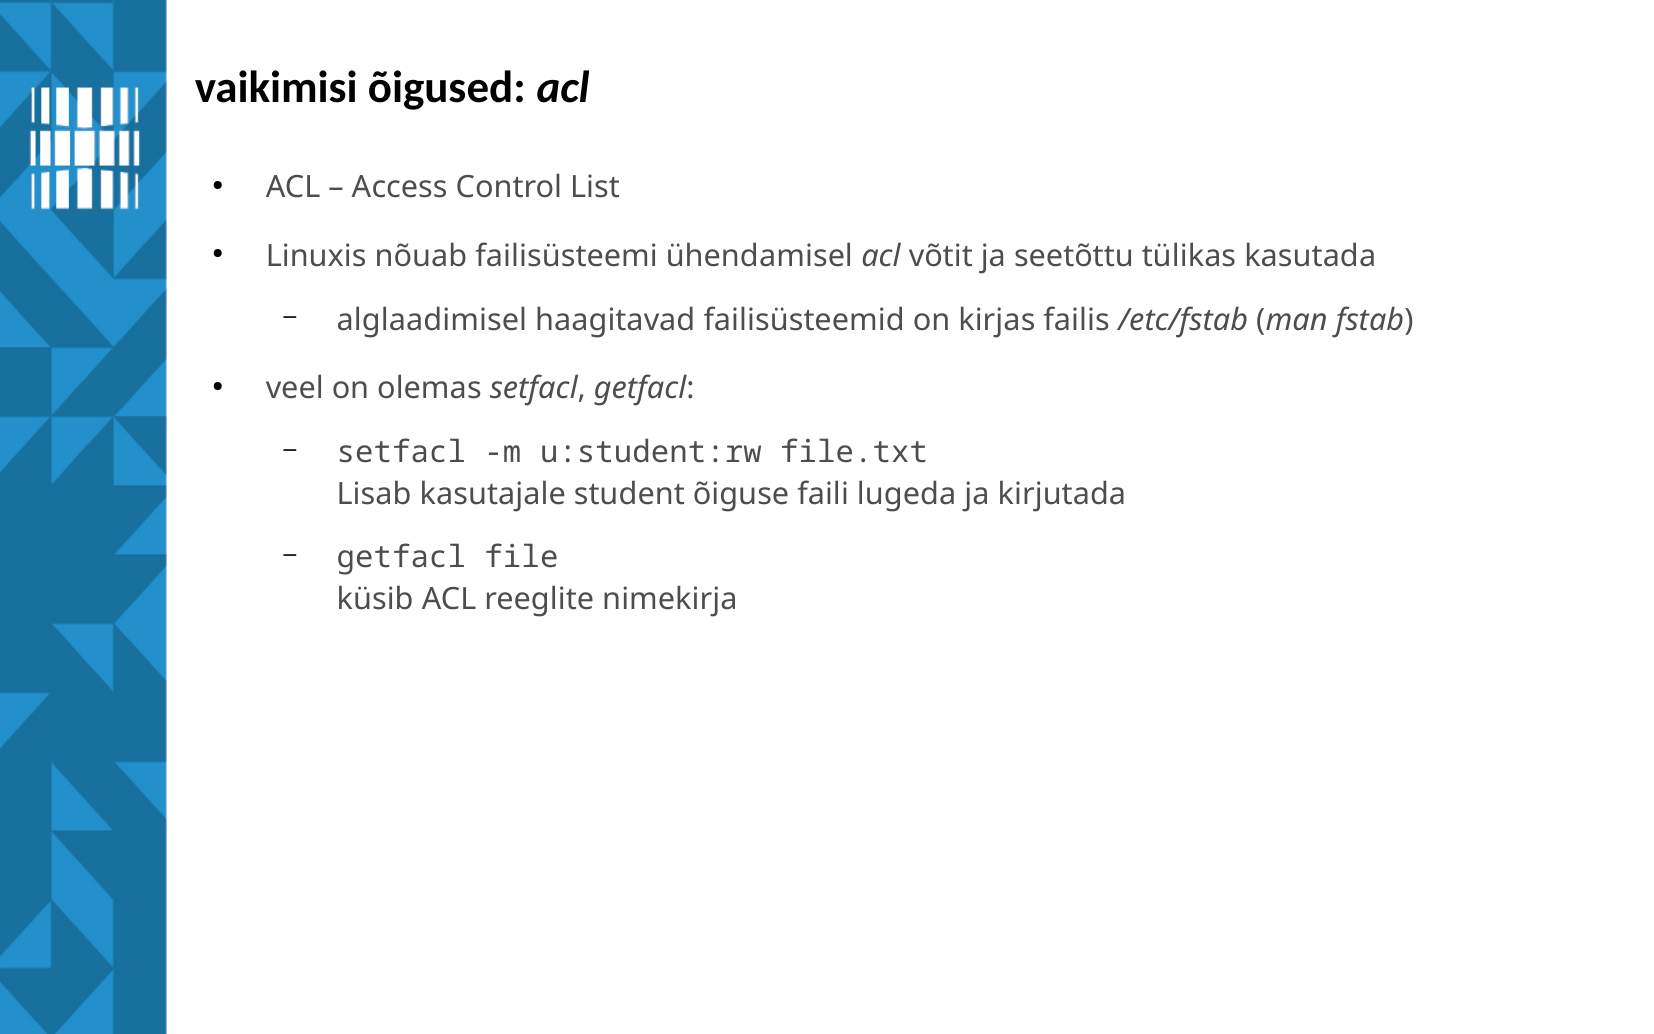

# vaikimisi õigused: acl
ACL – Access Control List
Linuxis nõuab failisüsteemi ühendamisel acl võtit ja seetõttu tülikas kasutada
alglaadimisel haagitavad failisüsteemid on kirjas failis /etc/fstab (man fstab)
veel on olemas setfacl, getfacl:
setfacl -m u:student:rw file.txt
Lisab kasutajale student õiguse faili lugeda ja kirjutada
getfacl file
küsib ACL reeglite nimekirja